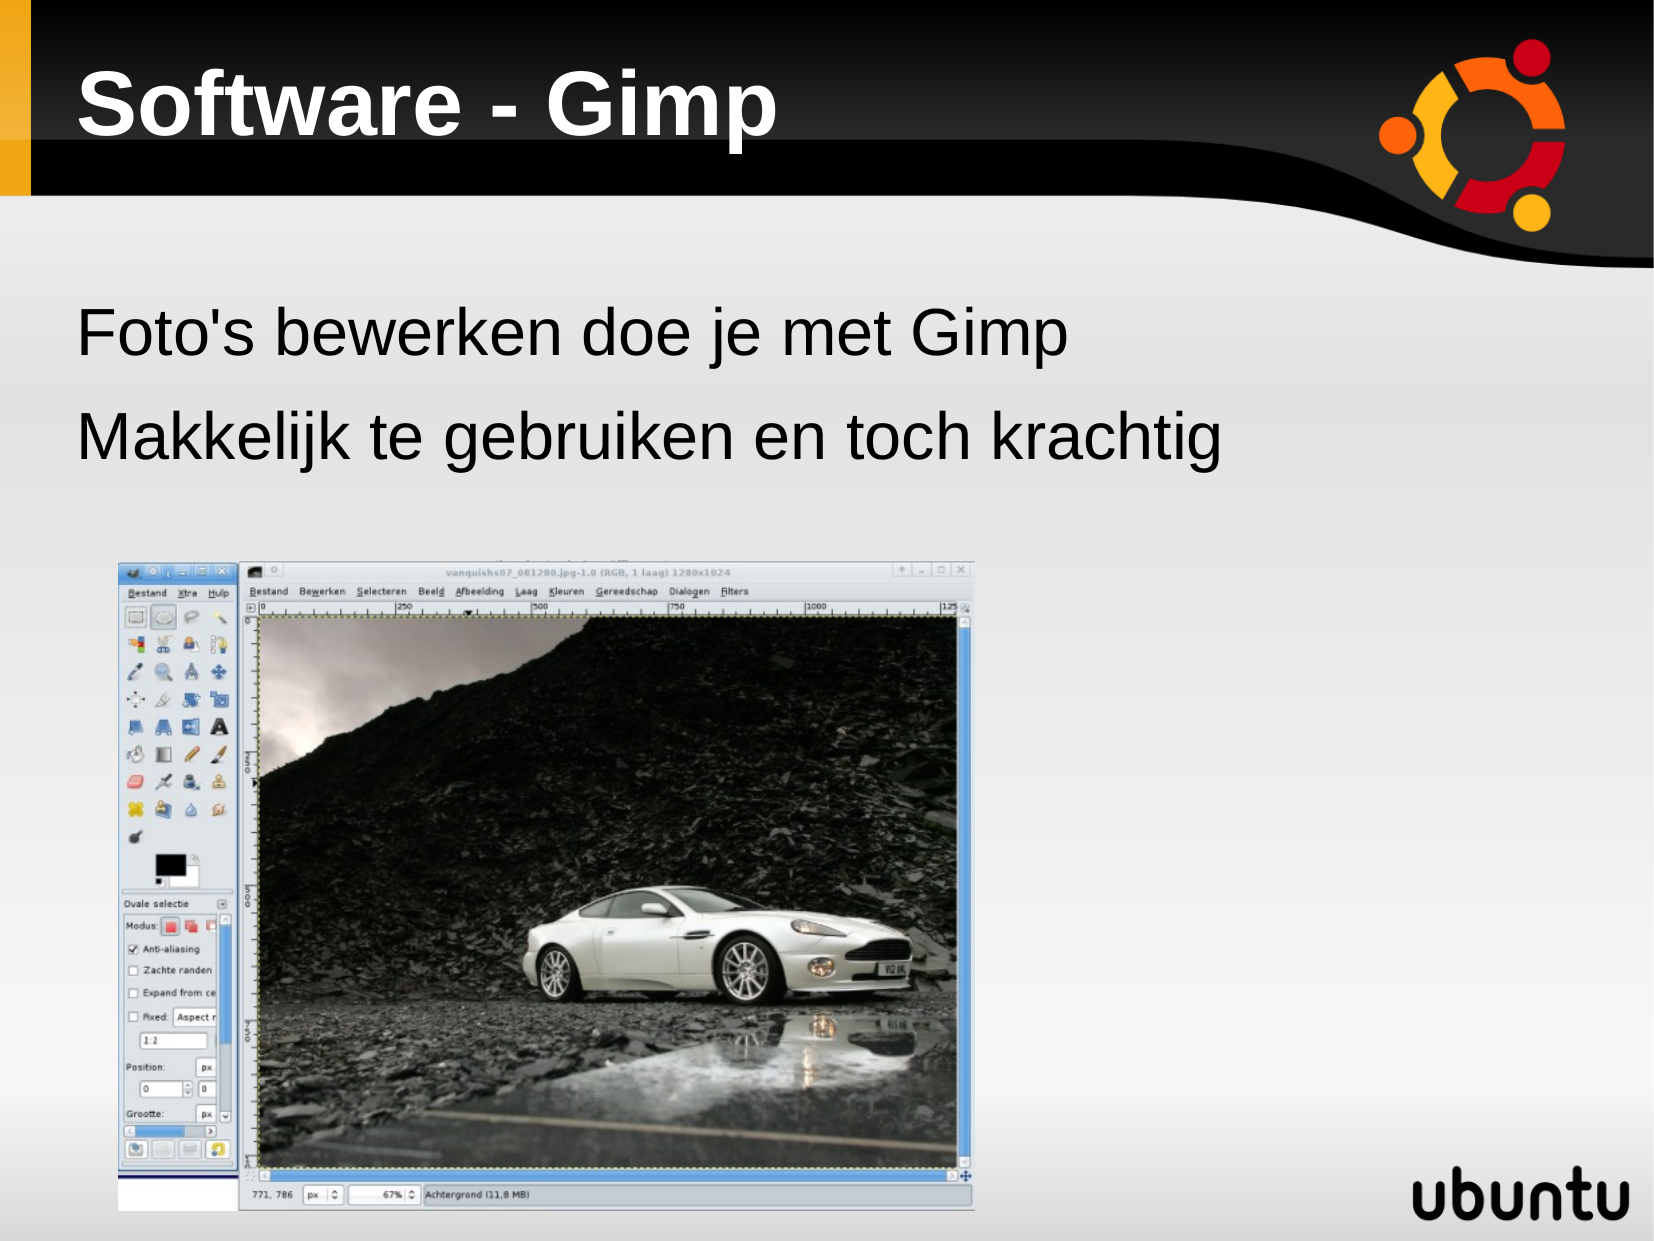

# Software - Gimp
Foto's bewerken doe je met Gimp
Makkelijk te gebruiken en toch krachtig